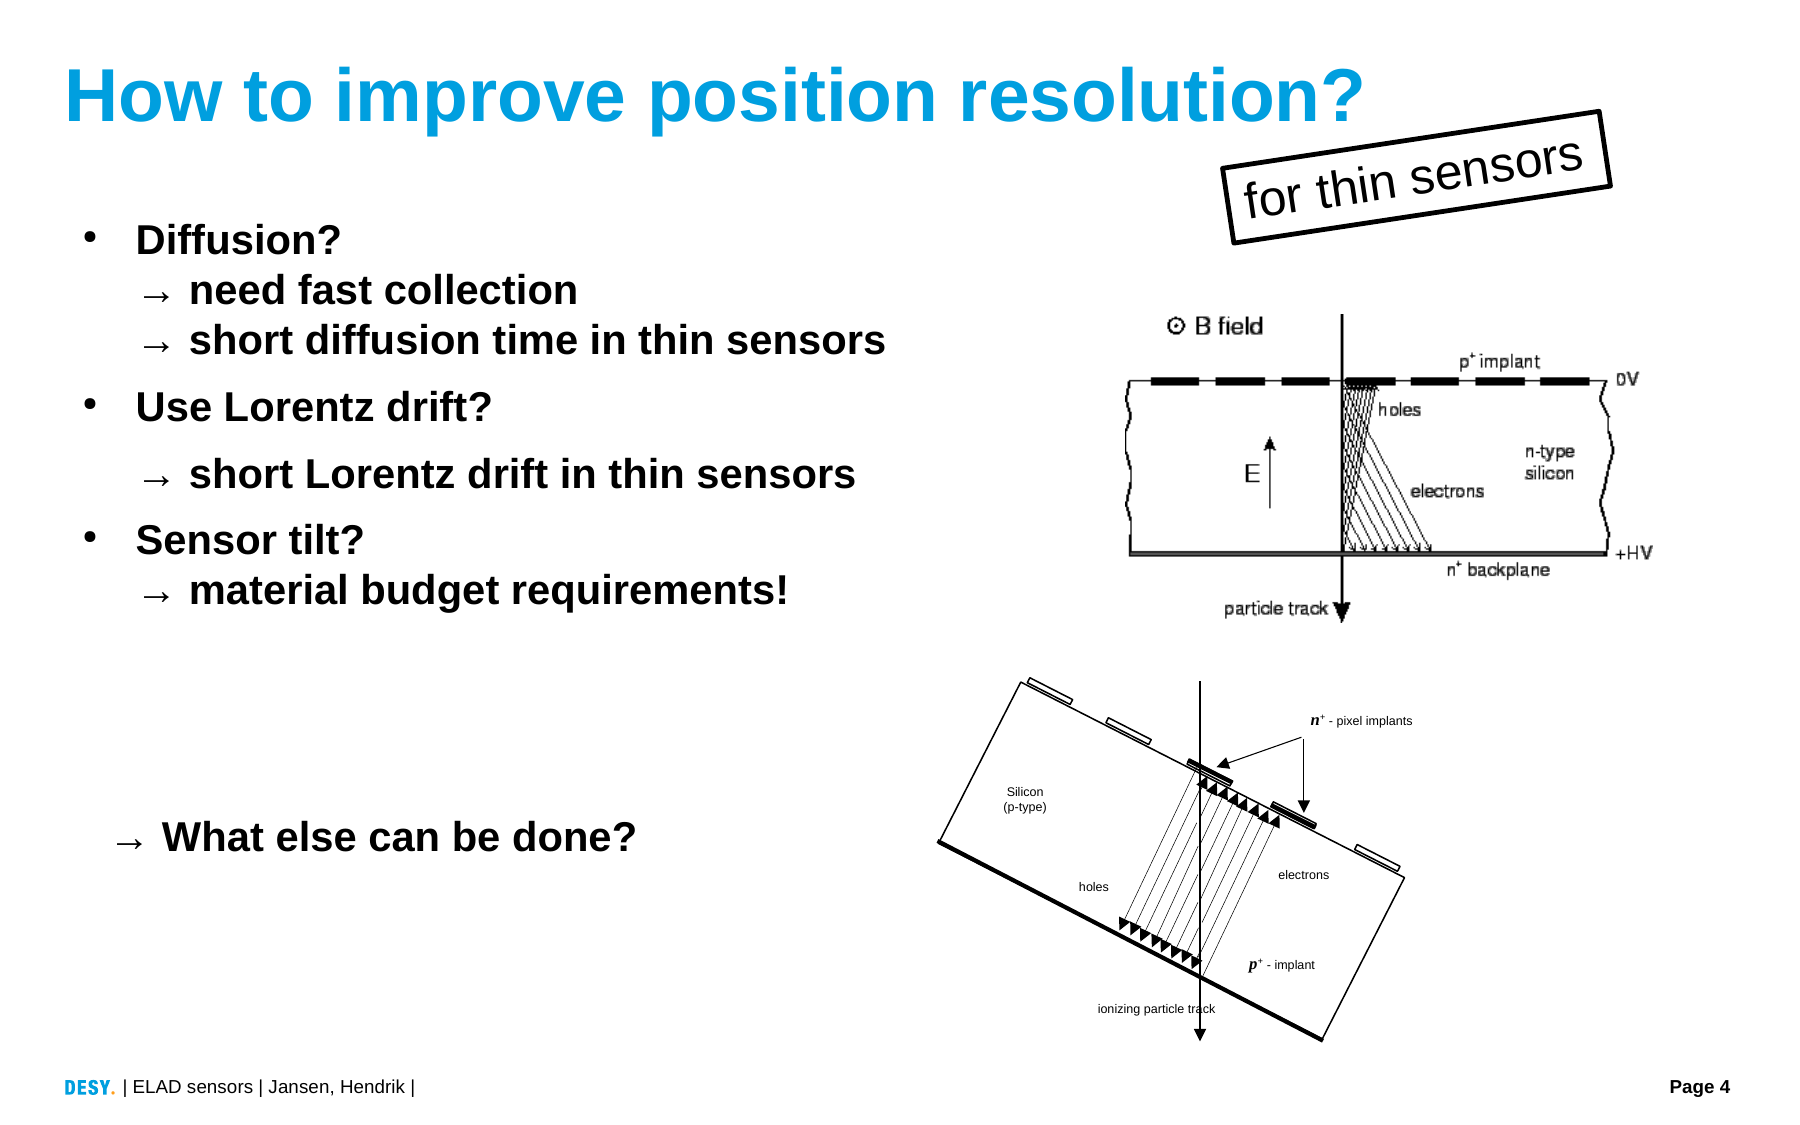

How to improve position resolution?
for thin sensors
# Diffusion? → need fast collection → short diffusion time in thin sensors
Use Lorentz drift?
→ short Lorentz drift in thin sensors
Sensor tilt?
→ material budget requirements!
→ What else can be done?
n+ - pixel implants
Silicon
(p-type)
electrons
holes
p+ - implant
ionizing particle track